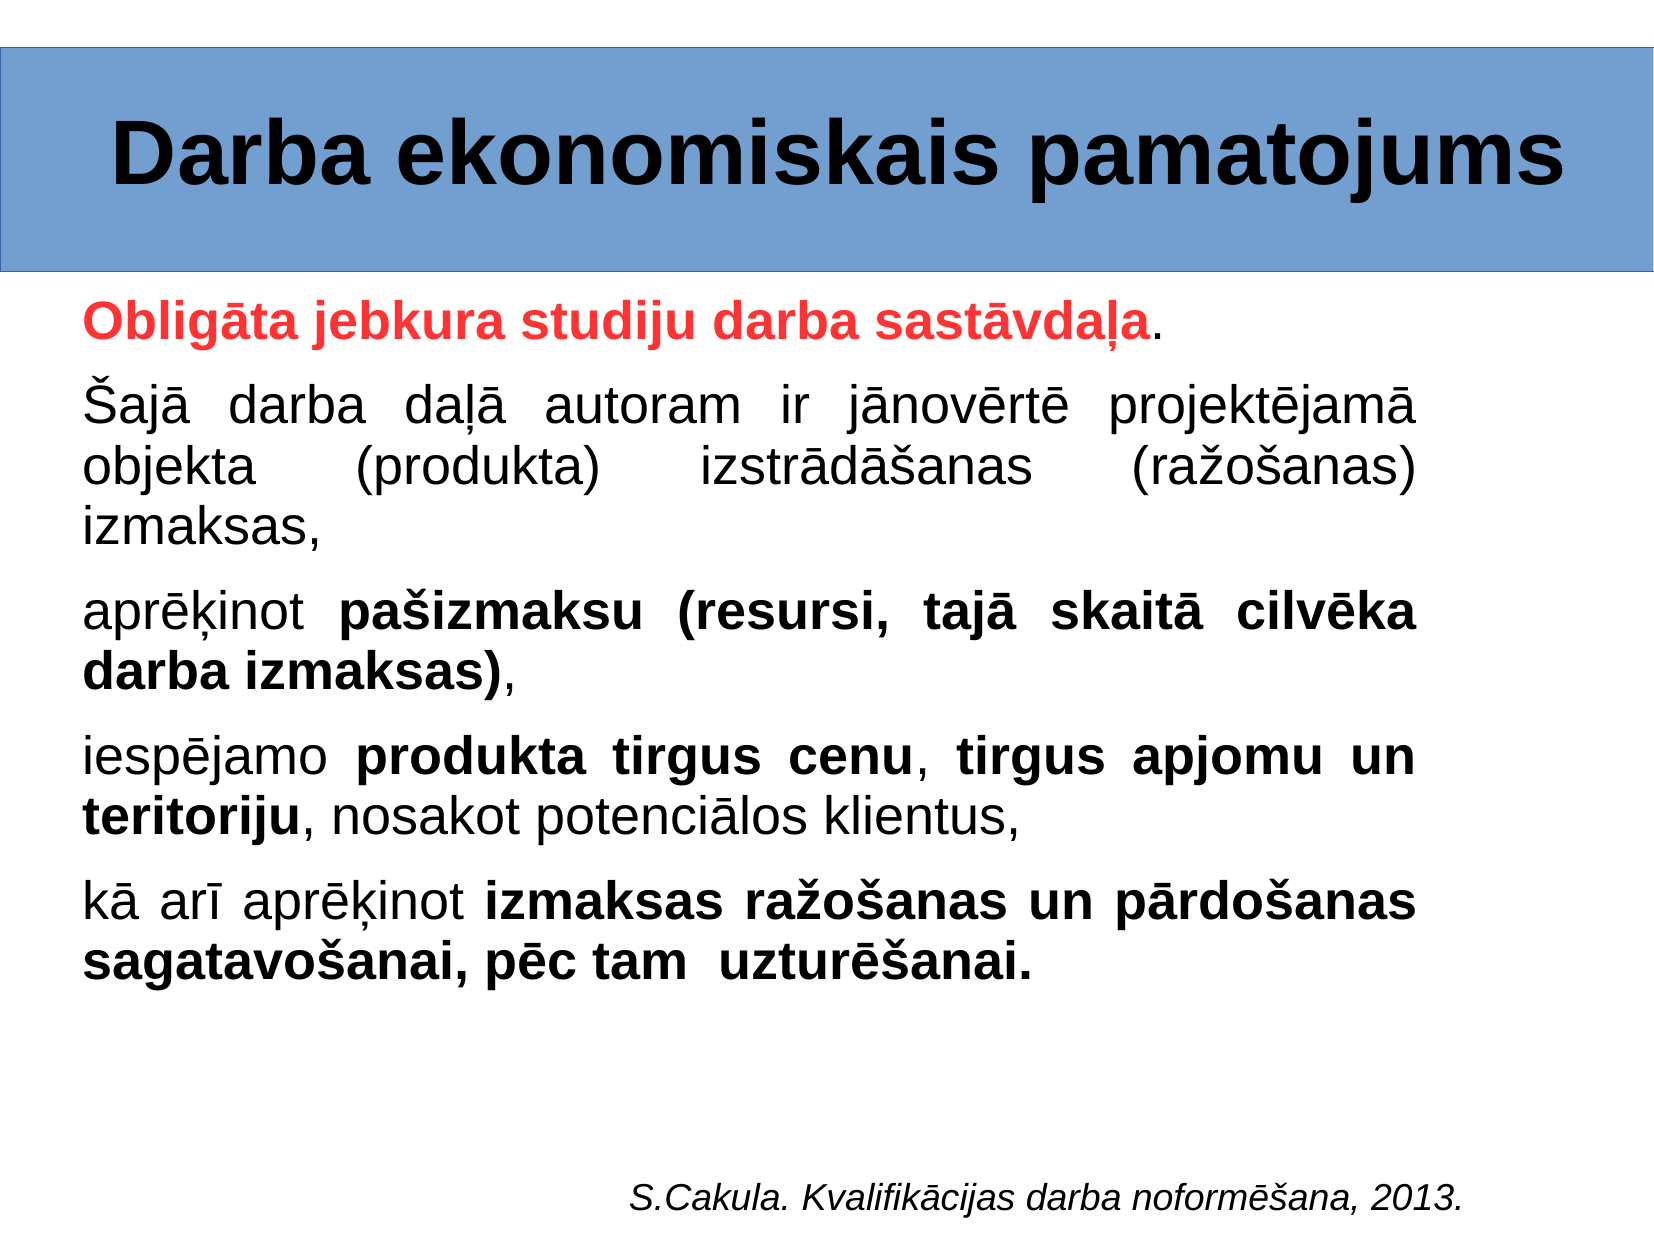

# Darba ekonomiskais pamatojums
Obligāta jebkura studiju darba sastāvdaļa.
Šajā darba daļā autoram ir jānovērtē projektējamā objekta (produkta) izstrādāšanas (ražošanas) izmaksas,
aprēķinot pašizmaksu (resursi, tajā skaitā cilvēka darba izmaksas),
iespējamo produkta tirgus cenu, tirgus apjomu un teritoriju, nosakot potenciālos klientus,
kā arī aprēķinot izmaksas ražošanas un pārdošanas sagatavošanai, pēc tam uzturēšanai.
S.Cakula. Kvalifikācijas darba noformēšana, 2013.